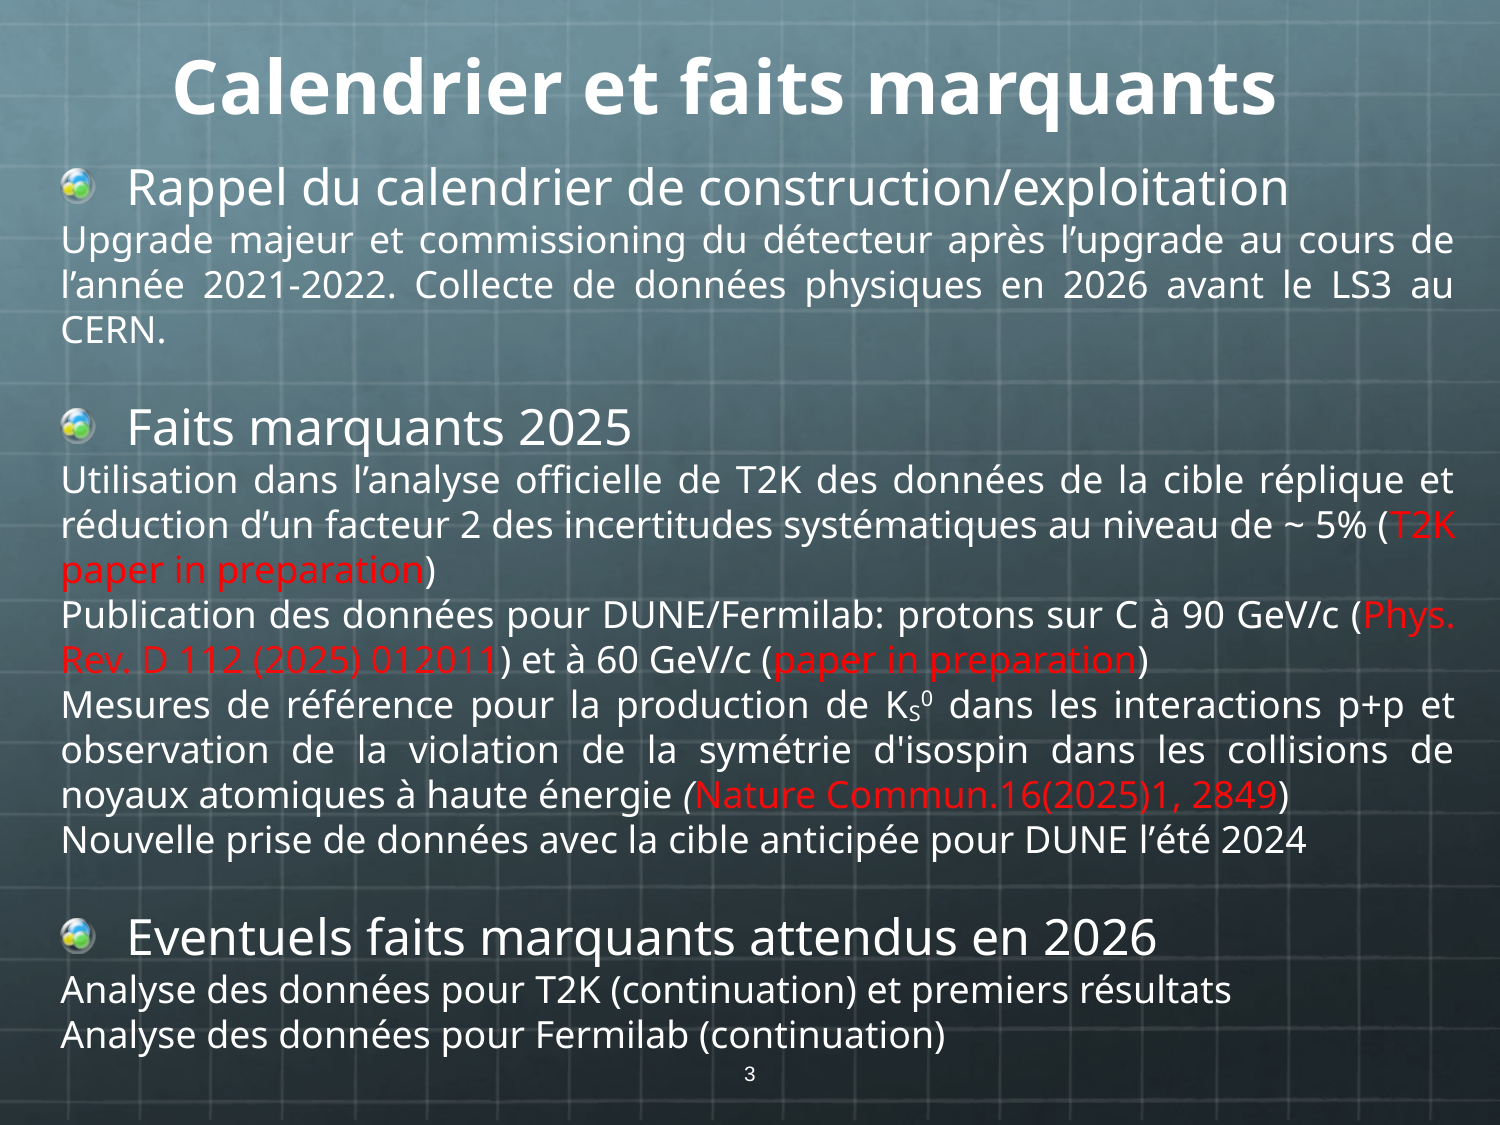

Calendrier et faits marquants
Rappel du calendrier de construction/exploitation
Upgrade majeur et commissioning du détecteur après l’upgrade au cours de l’année 2021-2022. Collecte de données physiques en 2026 avant le LS3 au CERN.
Faits marquants 2025
Utilisation dans l’analyse officielle de T2K des données de la cible réplique et réduction d’un facteur 2 des incertitudes systématiques au niveau de ~ 5% (T2K paper in preparation)
Publication des données pour DUNE/Fermilab: protons sur C à 90 GeV/c (Phys. Rev. D 112 (2025) 012011) et à 60 GeV/c (paper in preparation)
Mesures de référence pour la production de KS0 dans les interactions p+p et observation de la violation de la symétrie d'isospin dans les collisions de noyaux atomiques à haute énergie (Nature Commun.16(2025)1, 2849)
Nouvelle prise de données avec la cible anticipée pour DUNE l’été 2024
Eventuels faits marquants attendus en 2026
Analyse des données pour T2K (continuation) et premiers résultats
Analyse des données pour Fermilab (continuation)